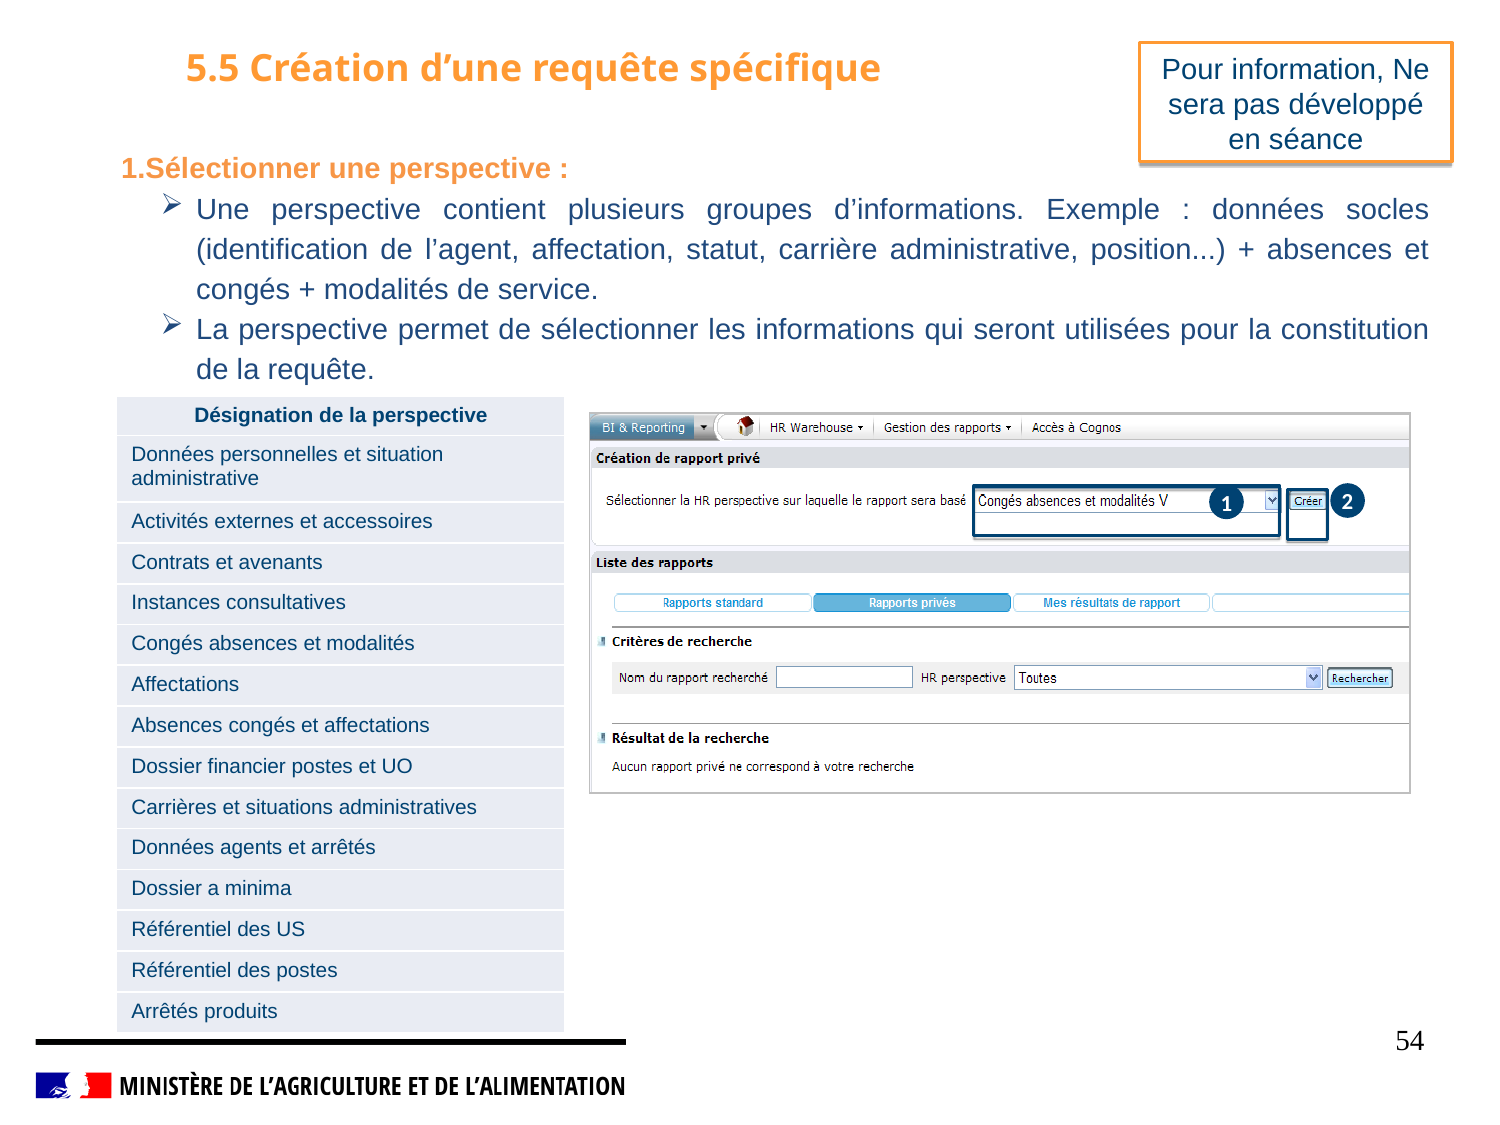

5.5 Création d’une requête spécifique
Pour information, Ne sera pas développé en séance
Sélectionner une perspective :
Une perspective contient plusieurs groupes d’informations. Exemple : données socles (identification de l’agent, affectation, statut, carrière administrative, position...) + absences et congés + modalités de service.
La perspective permet de sélectionner les informations qui seront utilisées pour la constitution de la requête.
| Désignation de la perspective |
| --- |
| Données personnelles et situation administrative |
| Activités externes et accessoires |
| Contrats et avenants |
| Instances consultatives |
| Congés absences et modalités |
| Affectations |
| Absences congés et affectations |
| Dossier financier postes et UO |
| Carrières et situations administratives |
| Données agents et arrêtés |
| Dossier a minima |
| Référentiel des US |
| Référentiel des postes |
| Arrêtés produits |
2
1